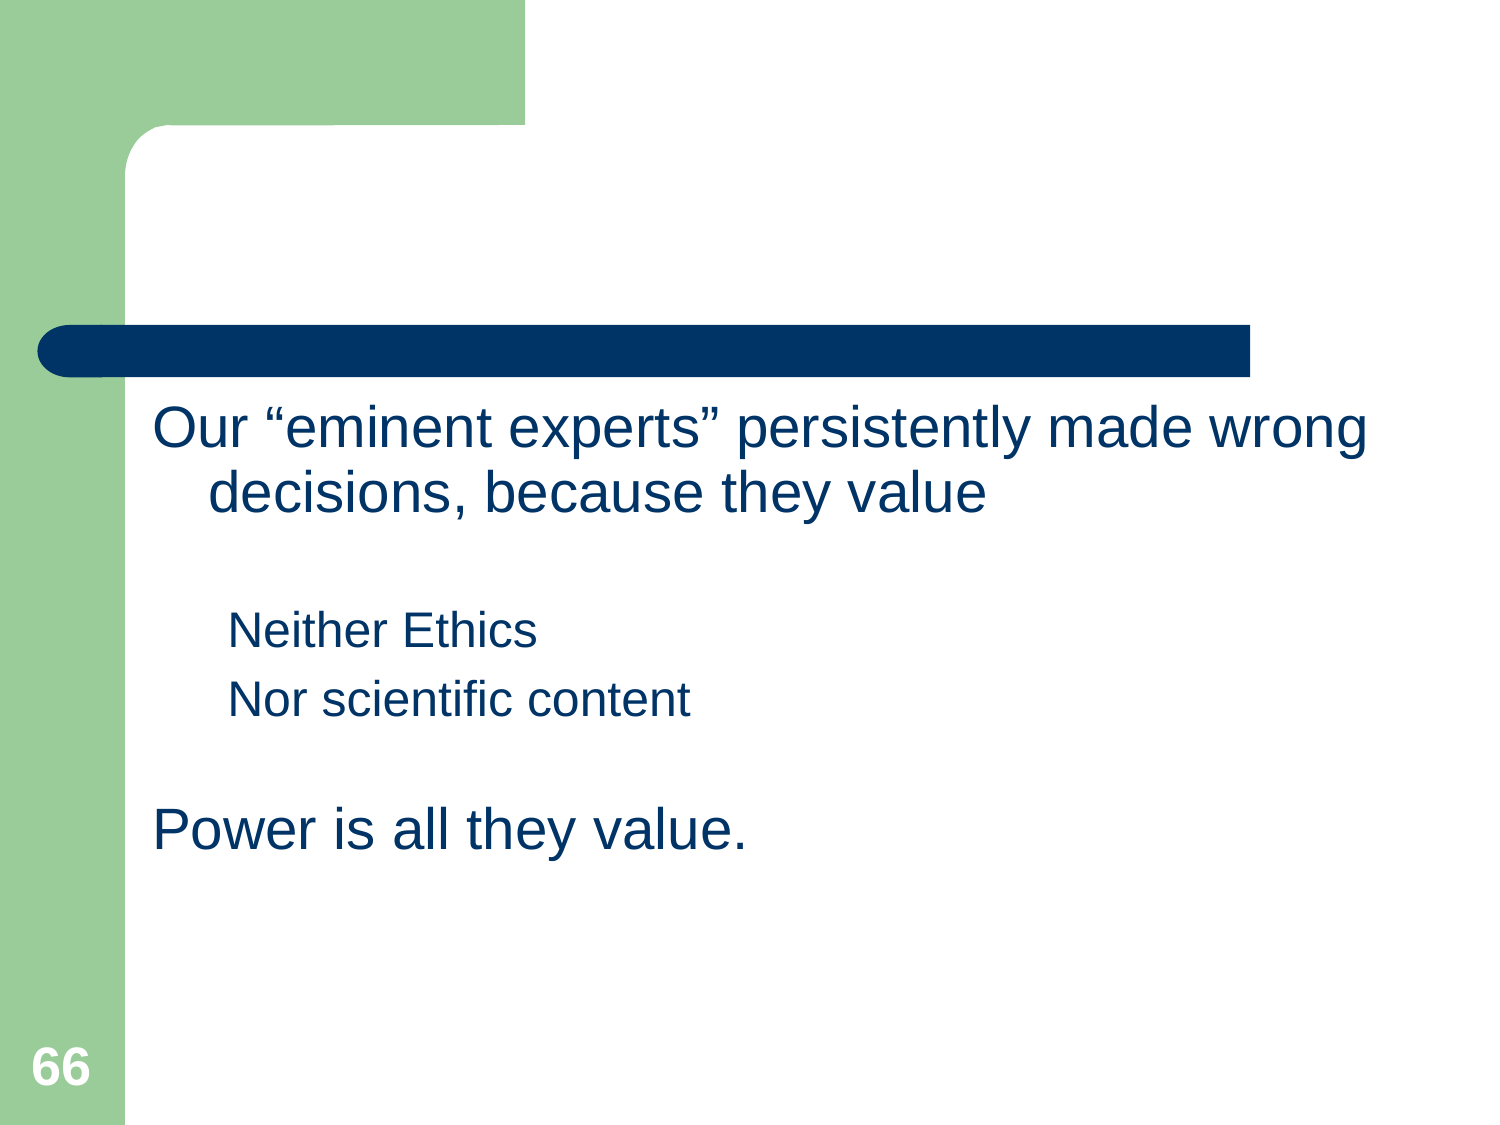

# Our “eminent experts” persistently made wrong decisions, because they value
Neither Ethics
Nor scientific content
Power is all they value.
66